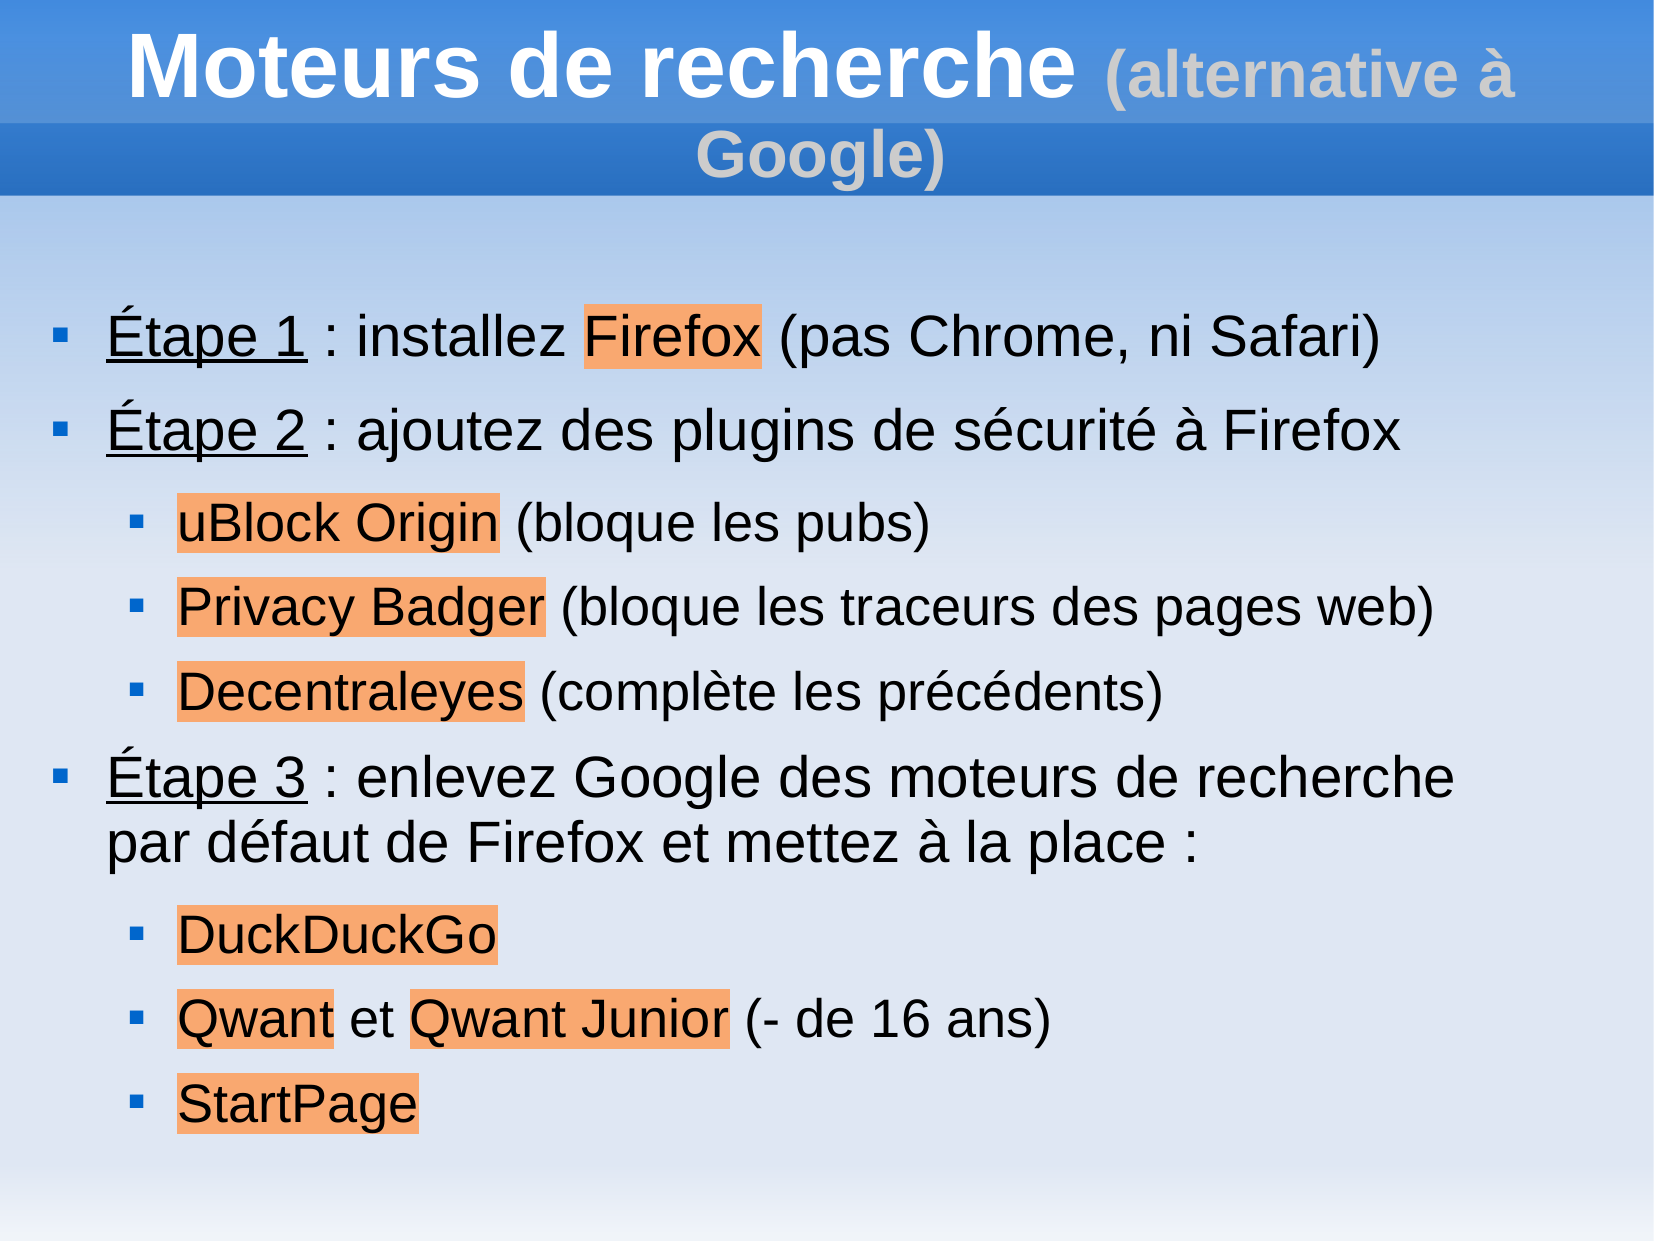

# Moteurs de recherche (alternative à Google)
Étape 1 : installez Firefox (pas Chrome, ni Safari)
Étape 2 : ajoutez des plugins de sécurité à Firefox
uBlock Origin (bloque les pubs)
Privacy Badger (bloque les traceurs des pages web)
Decentraleyes (complète les précédents)
Étape 3 : enlevez Google des moteurs de recherche par défaut de Firefox et mettez à la place :
DuckDuckGo
Qwant et Qwant Junior (- de 16 ans)
StartPage